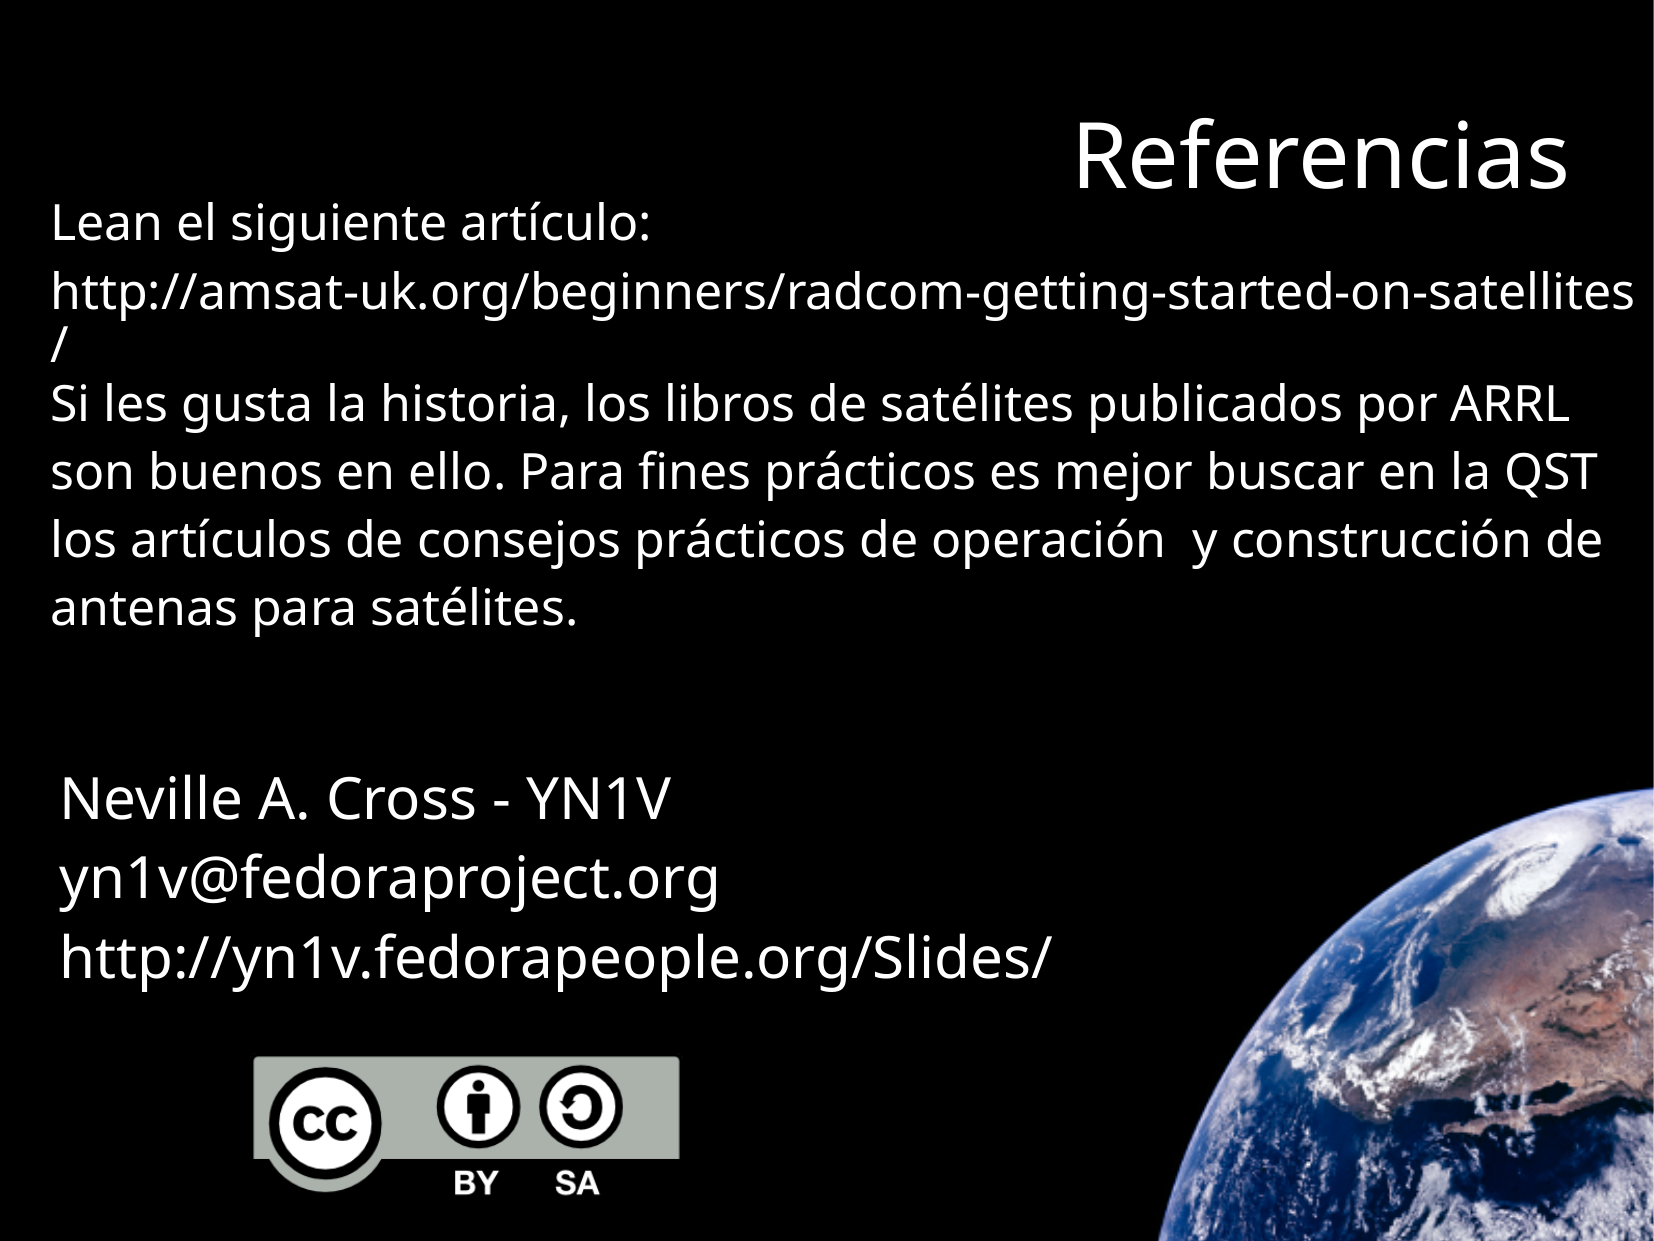

# Referencias
Lean el siguiente artículo:
http://amsat-uk.org/beginners/radcom-getting-started-on-satellites/
Si les gusta la historia, los libros de satélites publicados por ARRL son buenos en ello. Para fines prácticos es mejor buscar en la QST los artículos de consejos prácticos de operación y construcción de antenas para satélites.
Neville A. Cross - YN1V
yn1v@fedoraproject.org
http://yn1v.fedorapeople.org/Slides/